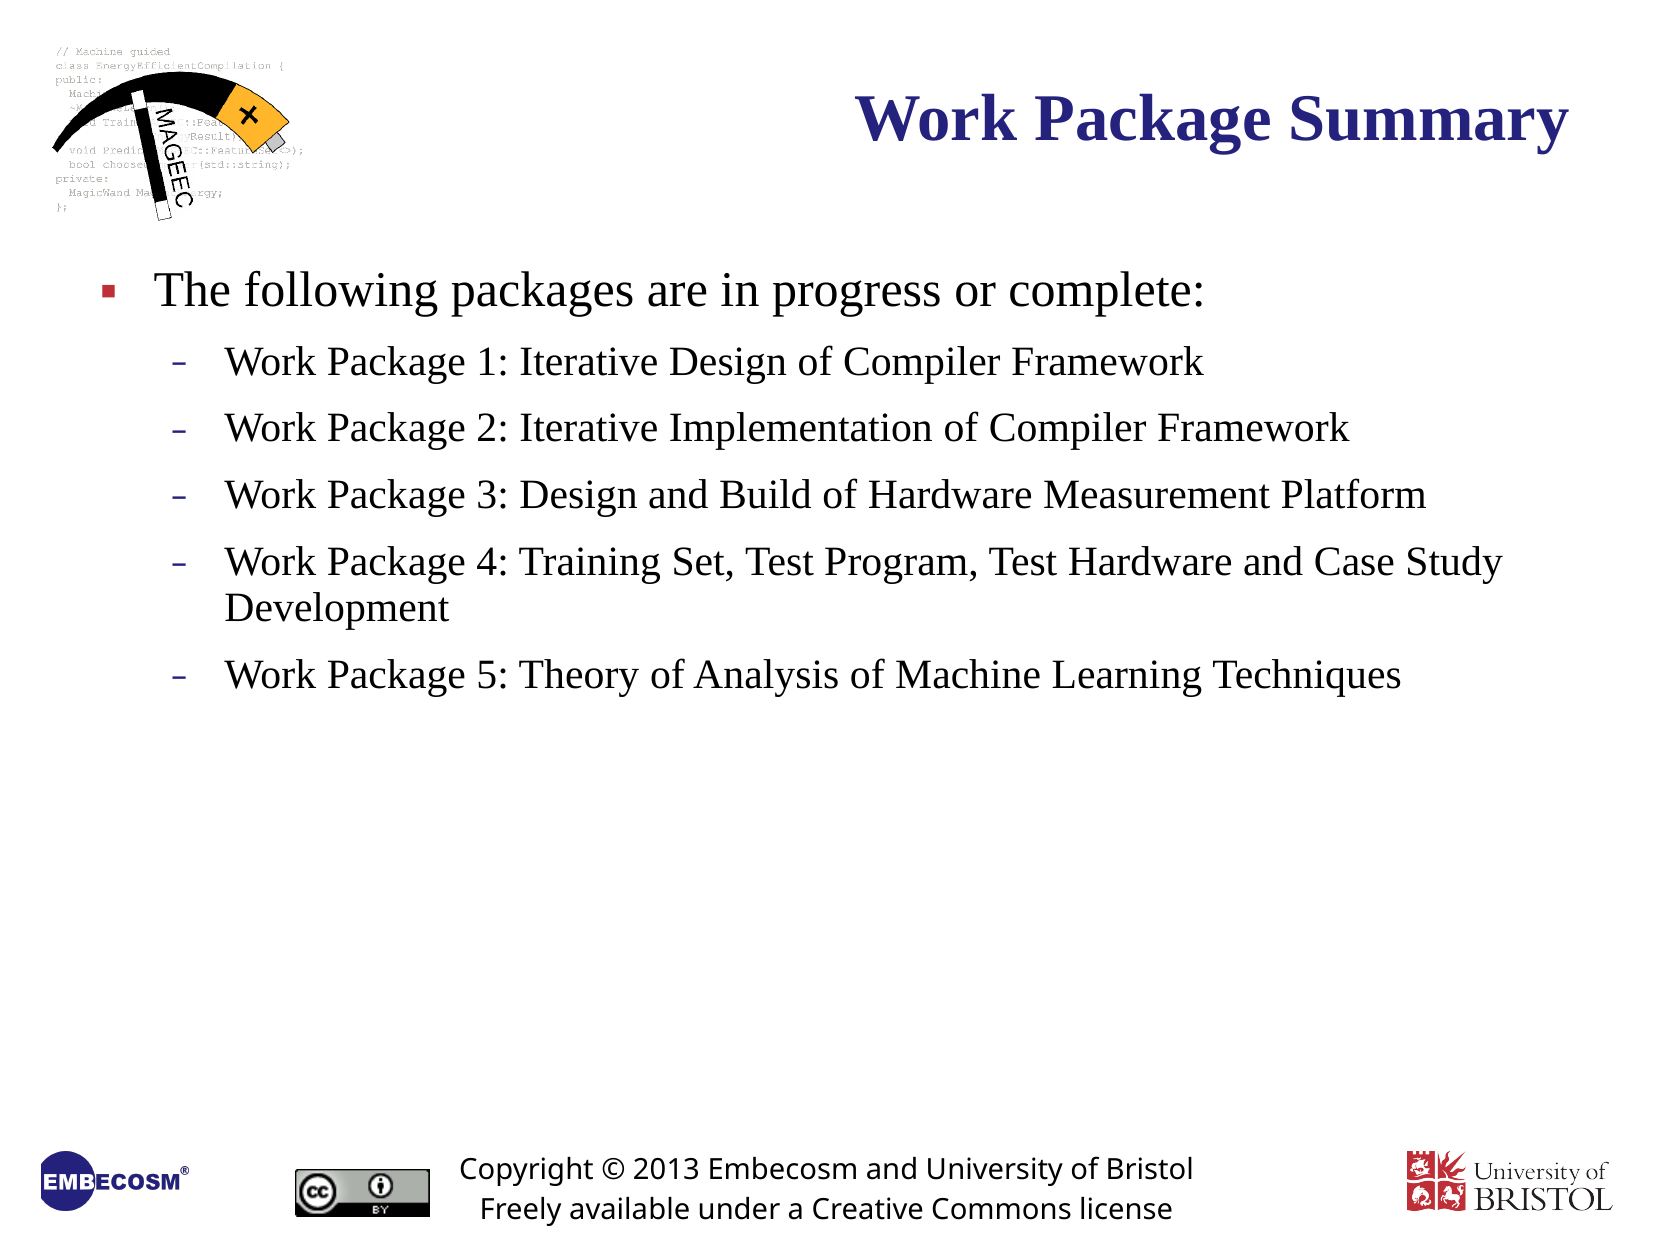

# Work Package Summary
The following packages are in progress or complete:
Work Package 1: Iterative Design of Compiler Framework
Work Package 2: Iterative Implementation of Compiler Framework
Work Package 3: Design and Build of Hardware Measurement Platform
Work Package 4: Training Set, Test Program, Test Hardware and Case Study Development
Work Package 5: Theory of Analysis of Machine Learning Techniques